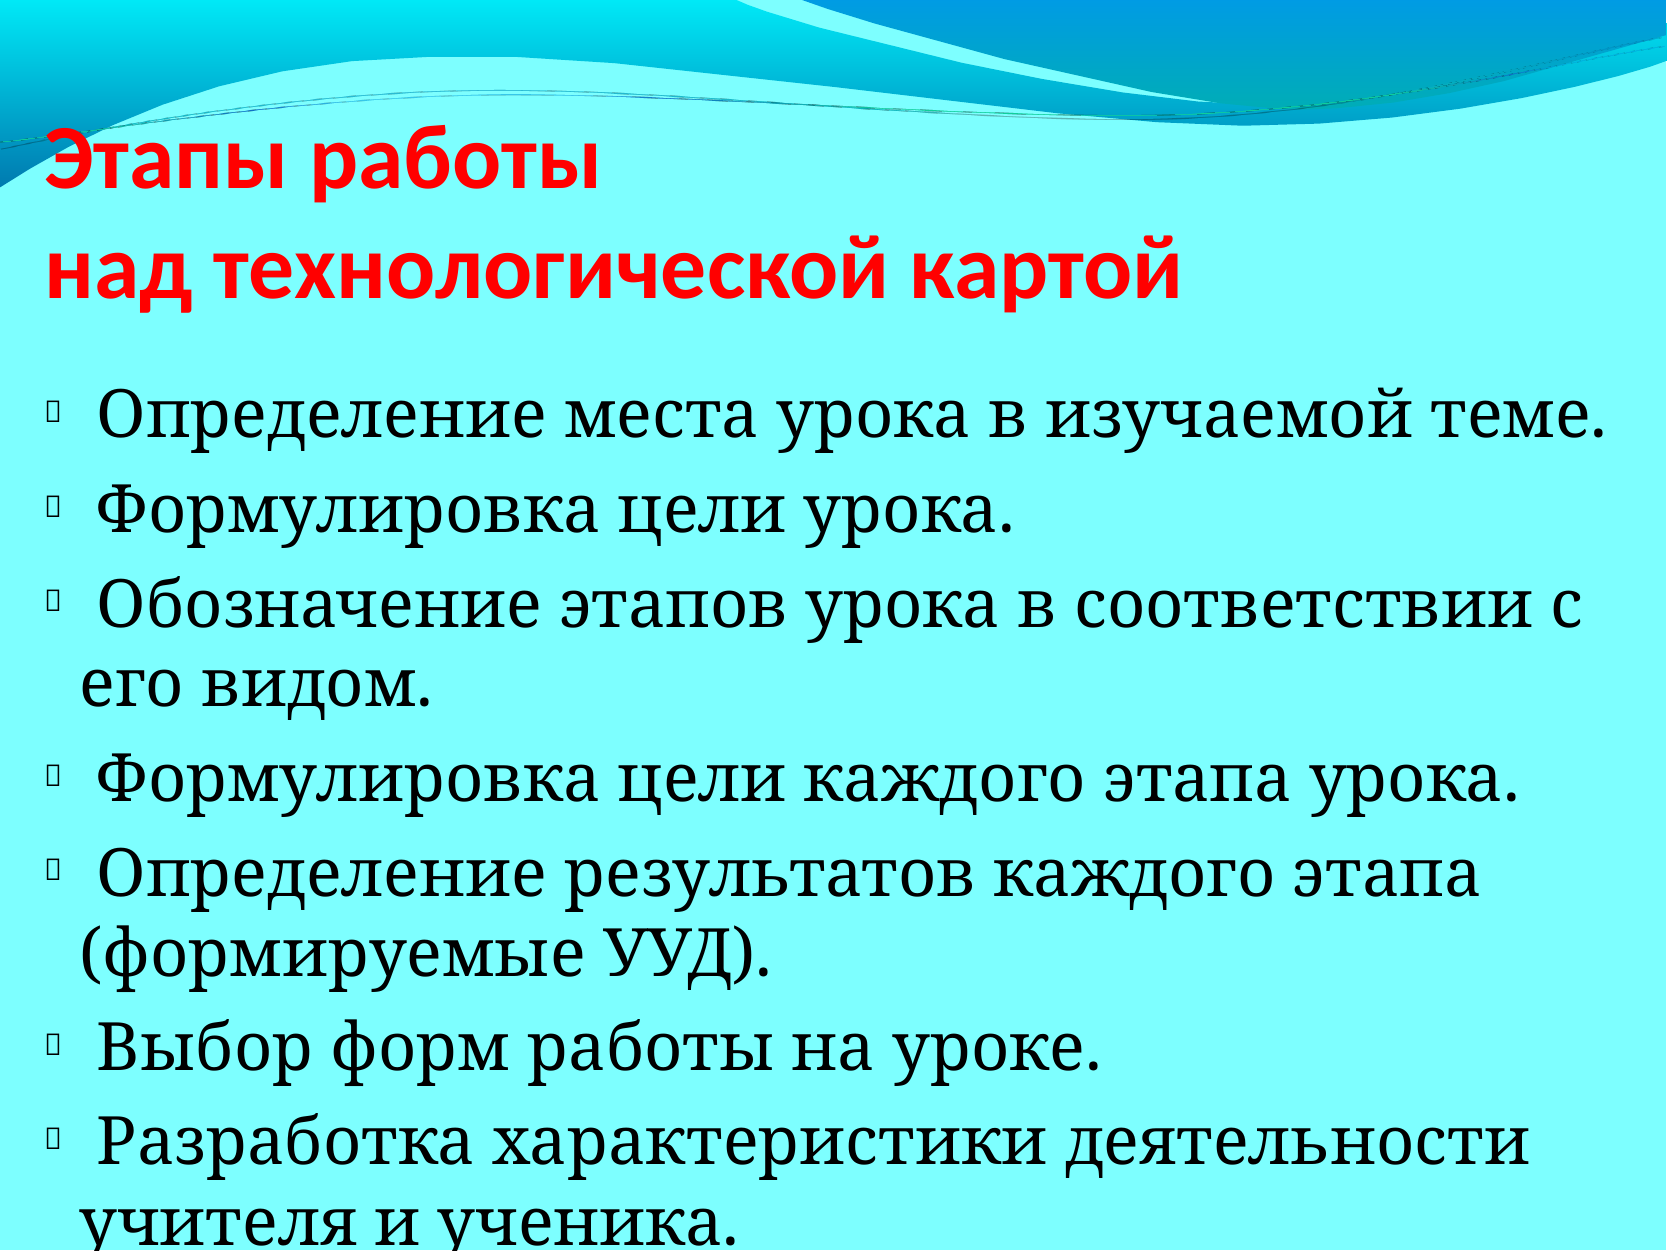

Этапы работы
над технологической картой
 Определение места урока в изучаемой теме.
 Формулировка цели урока.
 Обозначение этапов урока в соответствии с его видом.
 Формулировка цели каждого этапа урока.
 Определение результатов каждого этапа (формируемые УУД).
 Выбор форм работы на уроке.
 Разработка характеристики деятельности учителя и ученика.